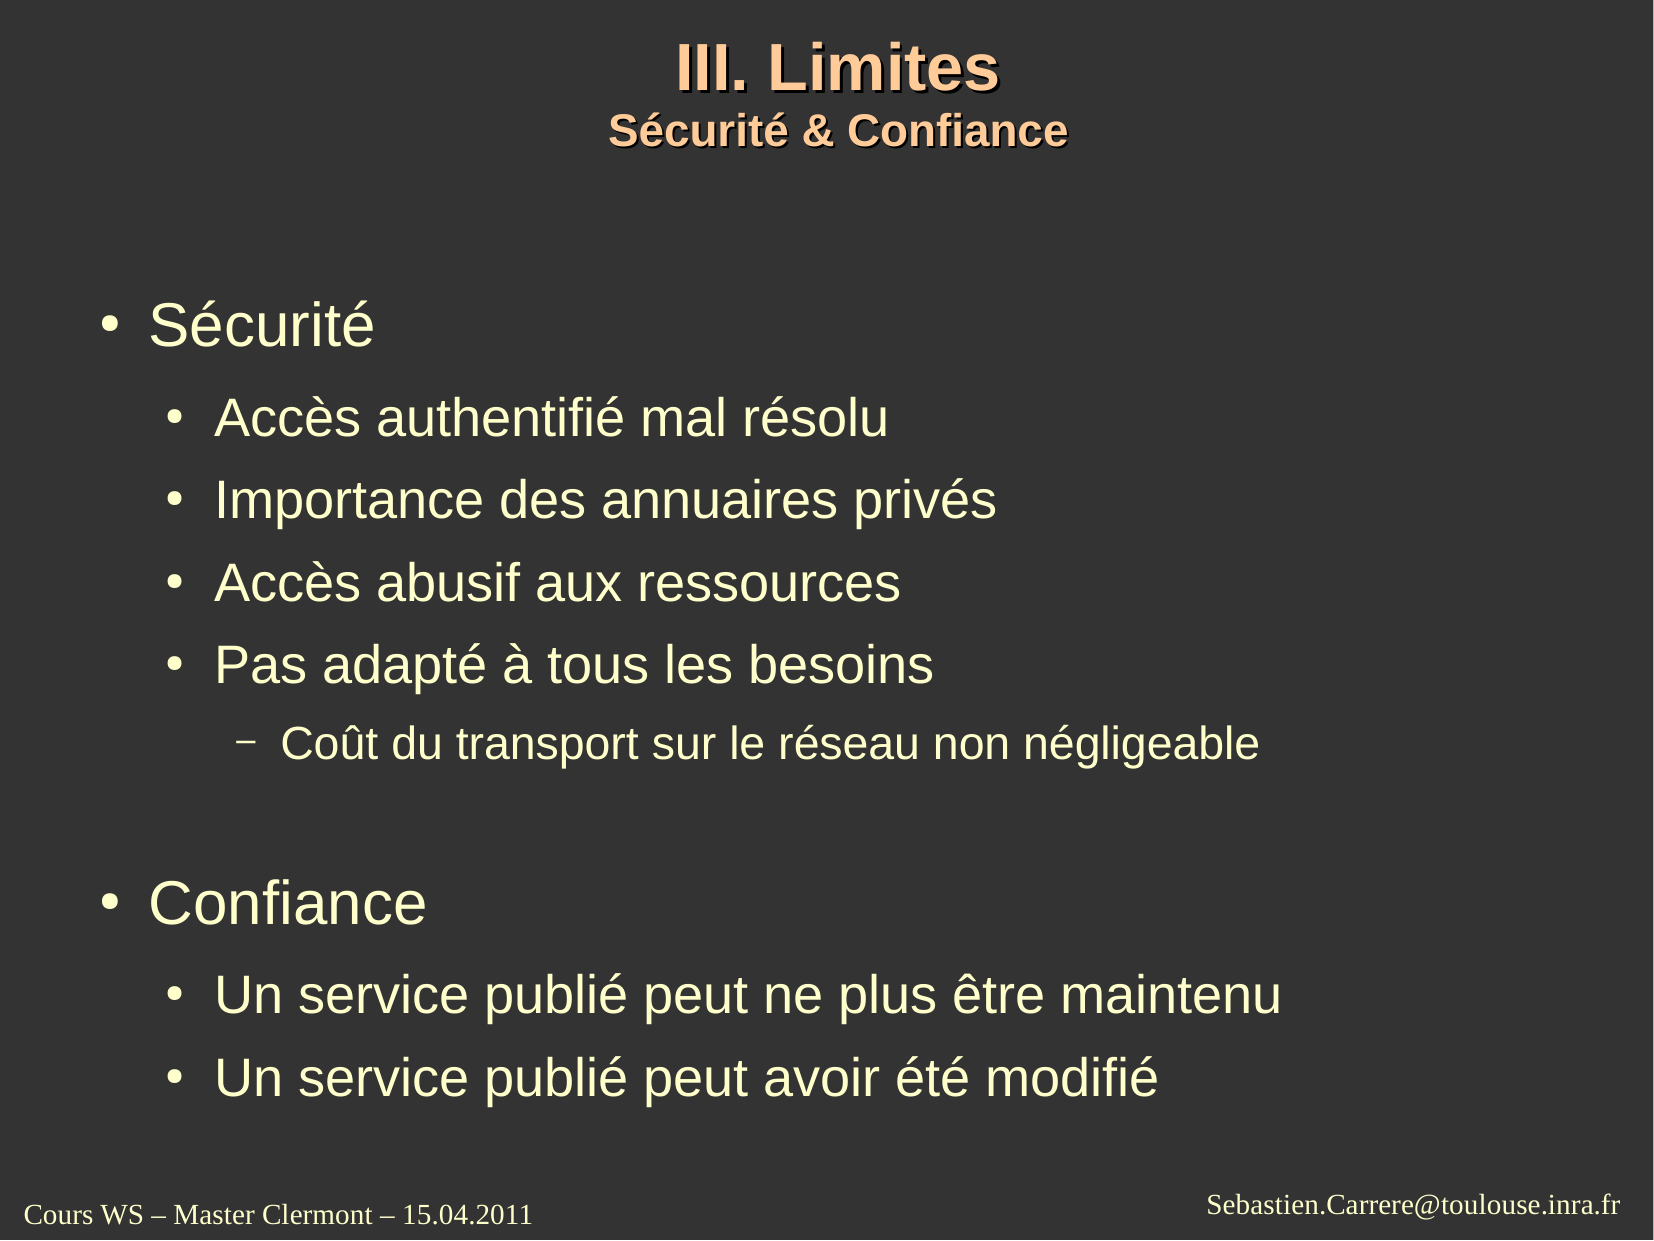

# III. Limites Sécurité & Confiance
Sécurité
Accès authentifié mal résolu
Importance des annuaires privés
Accès abusif aux ressources
Pas adapté à tous les besoins
Coût du transport sur le réseau non négligeable
Confiance
Un service publié peut ne plus être maintenu
Un service publié peut avoir été modifié